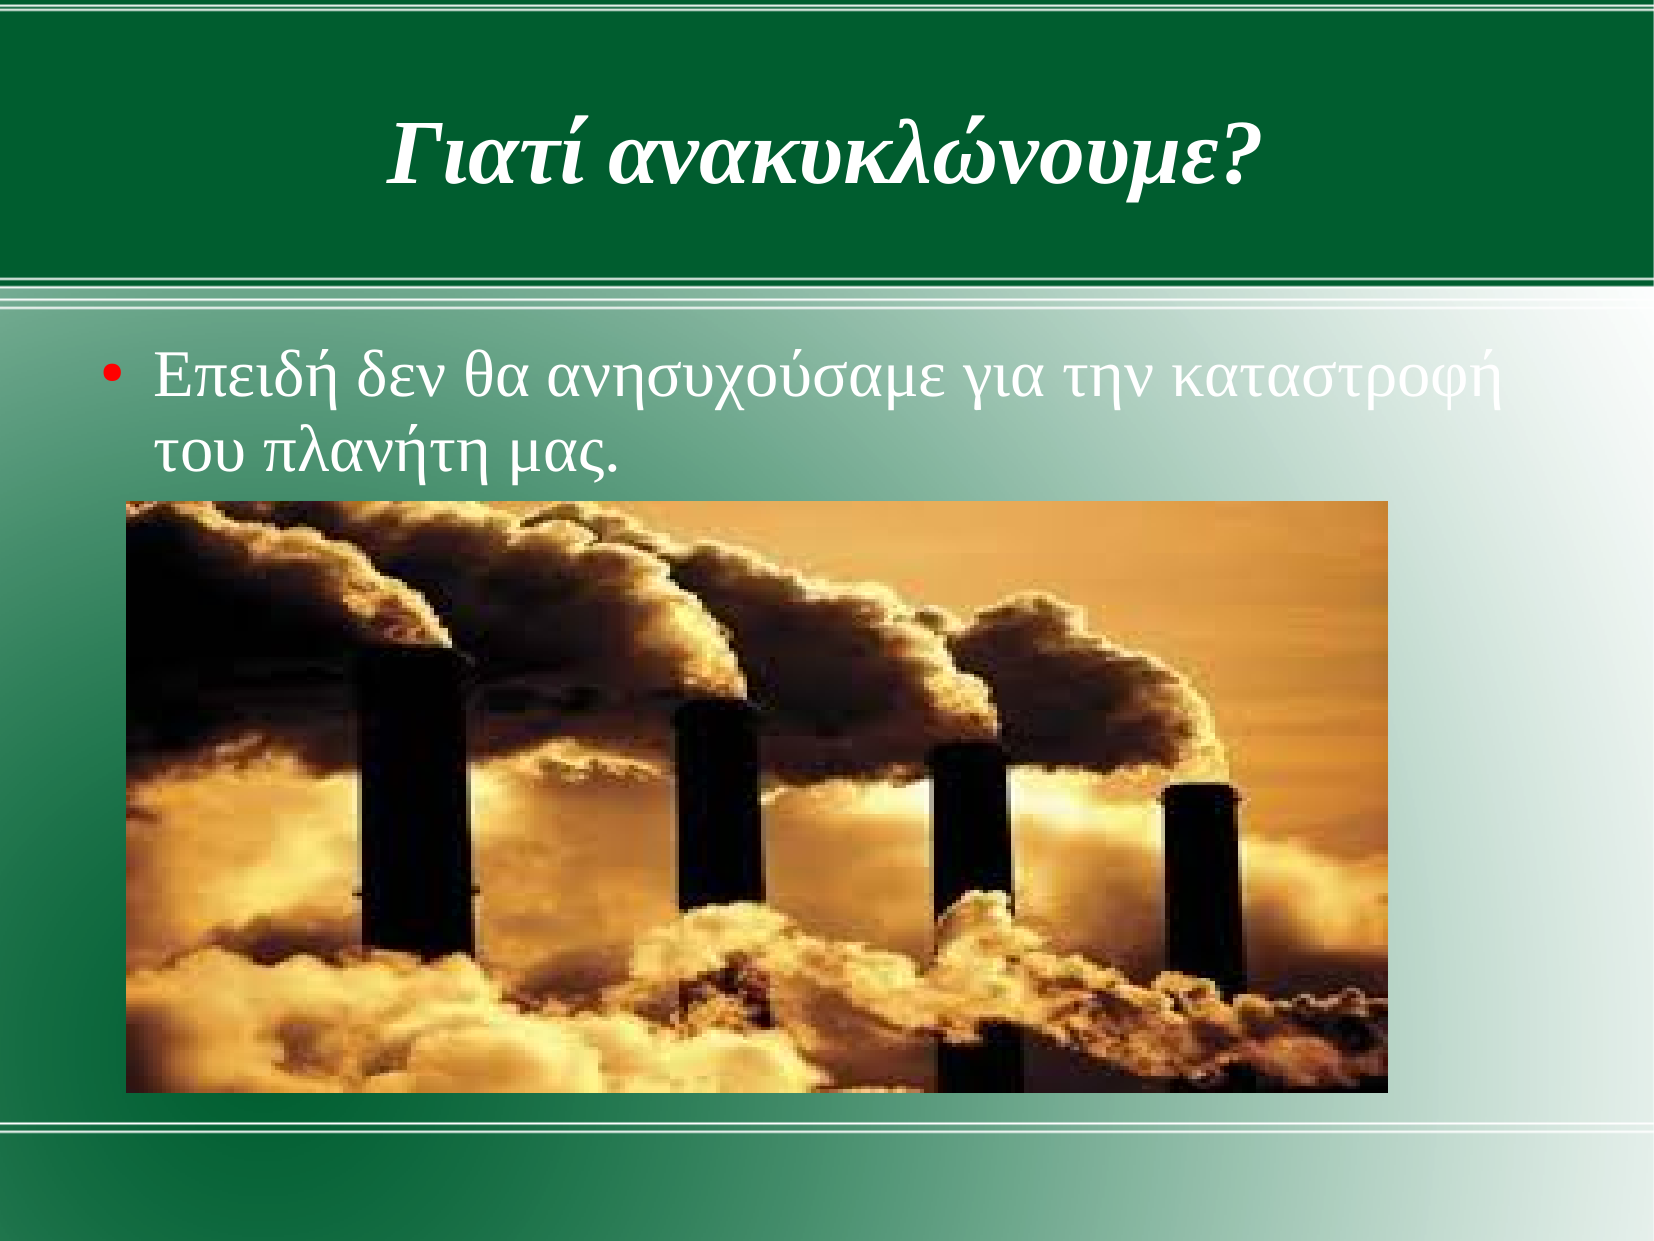

# Γιατί ανακυκλώνουμε?
Επειδή δεν θα ανησυχούσαμε για την καταστροφή του πλανήτη μας.